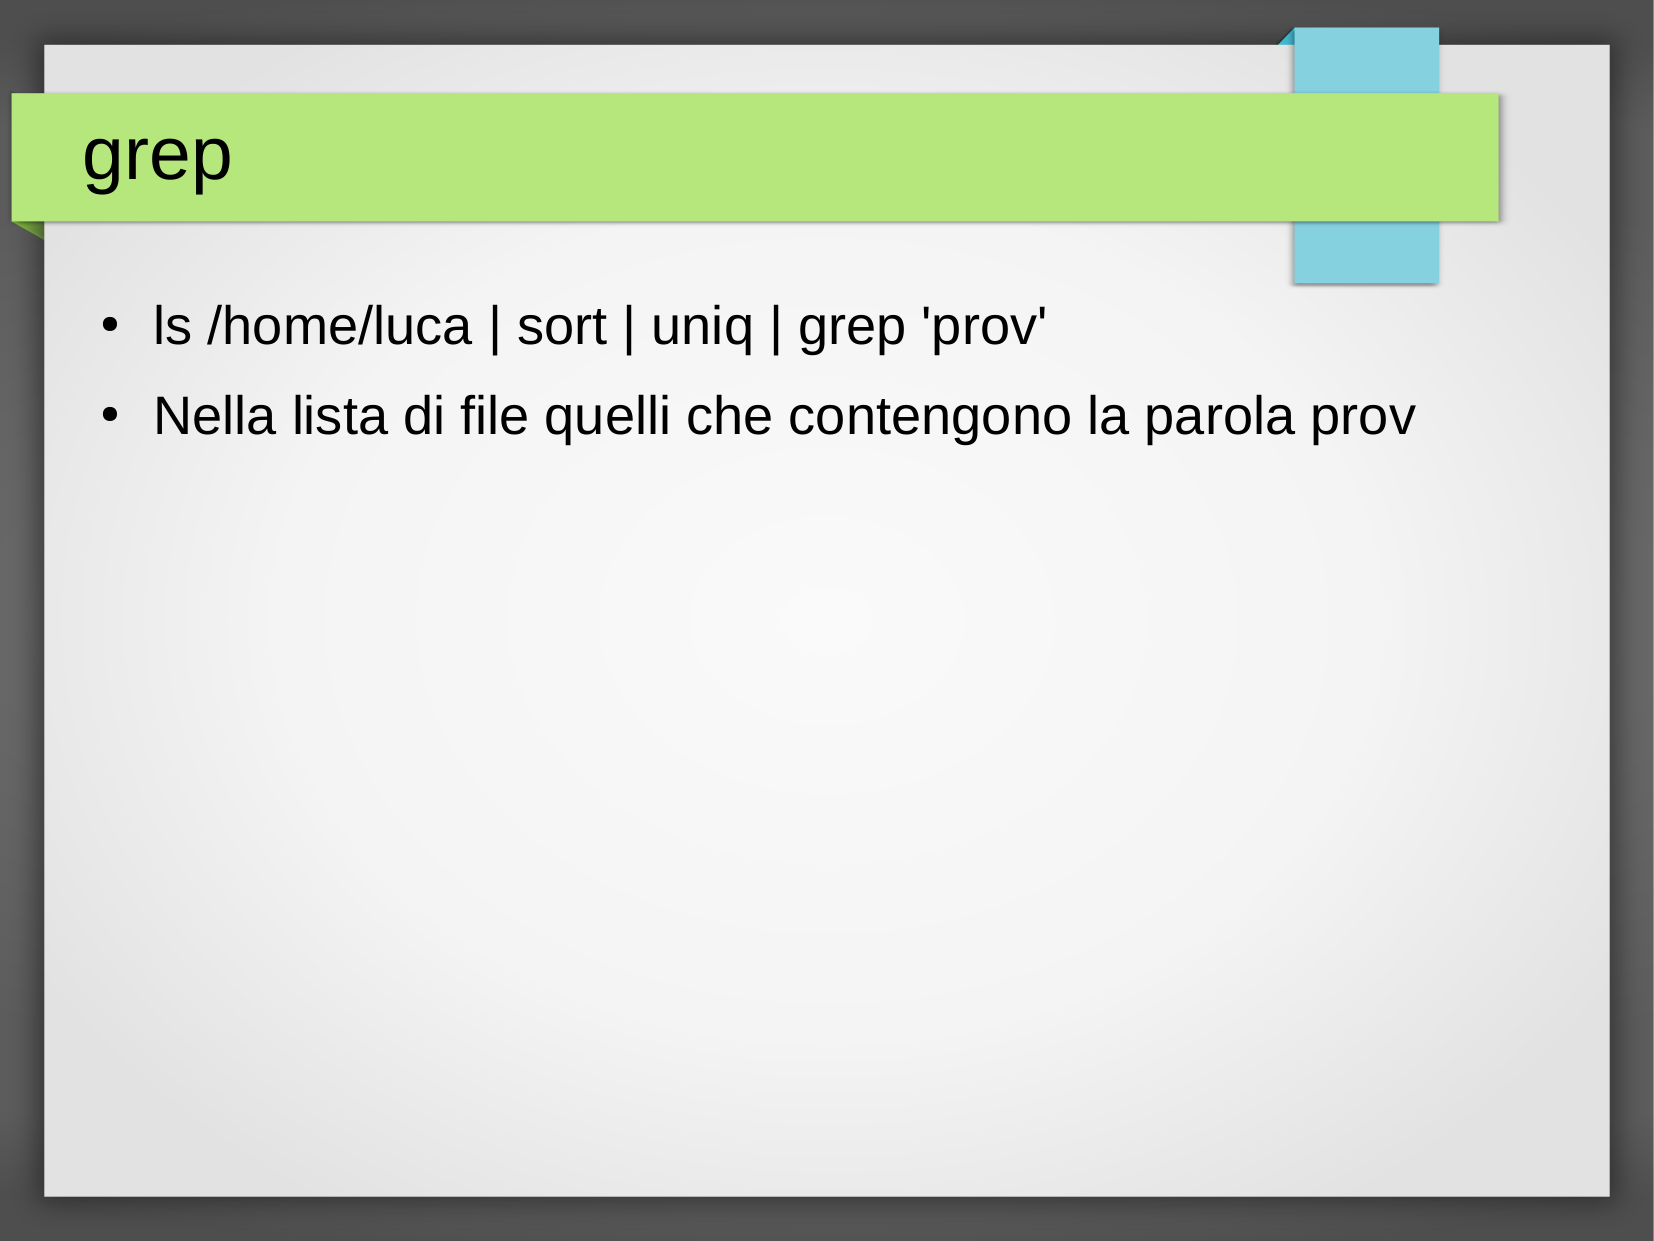

# grep
ls /home/luca | sort | uniq | grep 'prov'
Nella lista di file quelli che contengono la parola prov